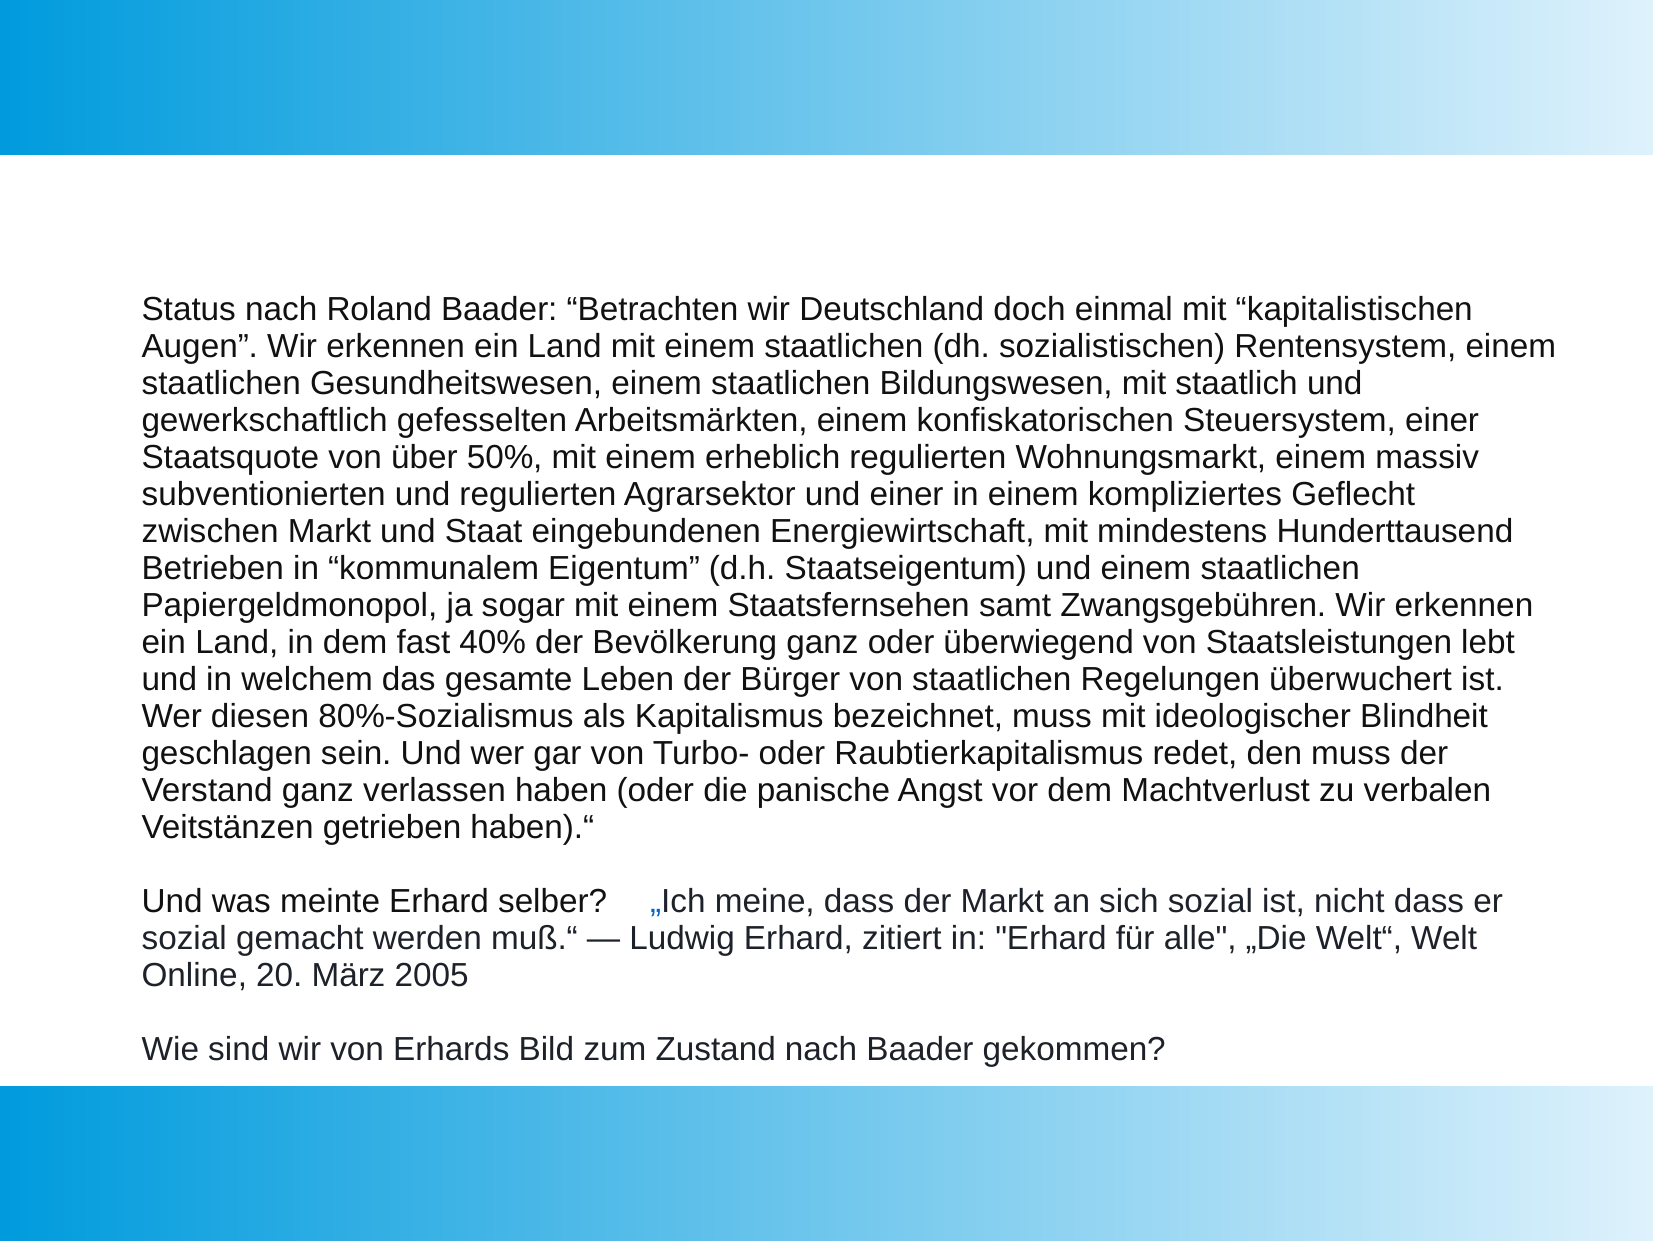

# Status nach Roland Baader: “Betrachten wir Deutschland doch einmal mit “kapitalistischen Augen”. Wir erkennen ein Land mit einem staatlichen (dh. sozialistischen) Rentensystem, einem staatlichen Gesundheitswesen, einem staatlichen Bildungswesen, mit staatlich und gewerkschaftlich gefesselten Arbeitsmärkten, einem konfiskatorischen Steuersystem, einer Staatsquote von über 50%, mit einem erheblich regulierten Wohnungsmarkt, einem massiv subventionierten und regulierten Agrarsektor und einer in einem kompliziertes Geflecht zwischen Markt und Staat eingebundenen Energiewirtschaft, mit mindestens Hunderttausend Betrieben in “kommunalem Eigentum” (d.h. Staatseigentum) und einem staatlichen Papiergeldmonopol, ja sogar mit einem Staatsfernsehen samt Zwangsgebühren. Wir erkennen ein Land, in dem fast 40% der Bevölkerung ganz oder überwiegend von Staatsleistungen lebt und in welchem das gesamte Leben der Bürger von staatlichen Regelungen überwuchert ist. Wer diesen 80%-Sozialismus als Kapitalismus bezeichnet, muss mit ideologischer Blindheit geschlagen sein. Und wer gar von Turbo- oder Raubtierkapitalismus redet, den muss der Verstand ganz verlassen haben (oder die panische Angst vor dem Machtverlust zu verbalen Veitstänzen getrieben haben).“  Und was meinte Erhard selber? „Ich meine, dass der Markt an sich sozial ist, nicht dass er sozial gemacht werden muß.“ — Ludwig Erhard, zitiert in: "Erhard für alle", „Die Welt“, Welt Online, 20. März 2005 Wie sind wir von Erhards Bild zum Zustand nach Baader gekommen?